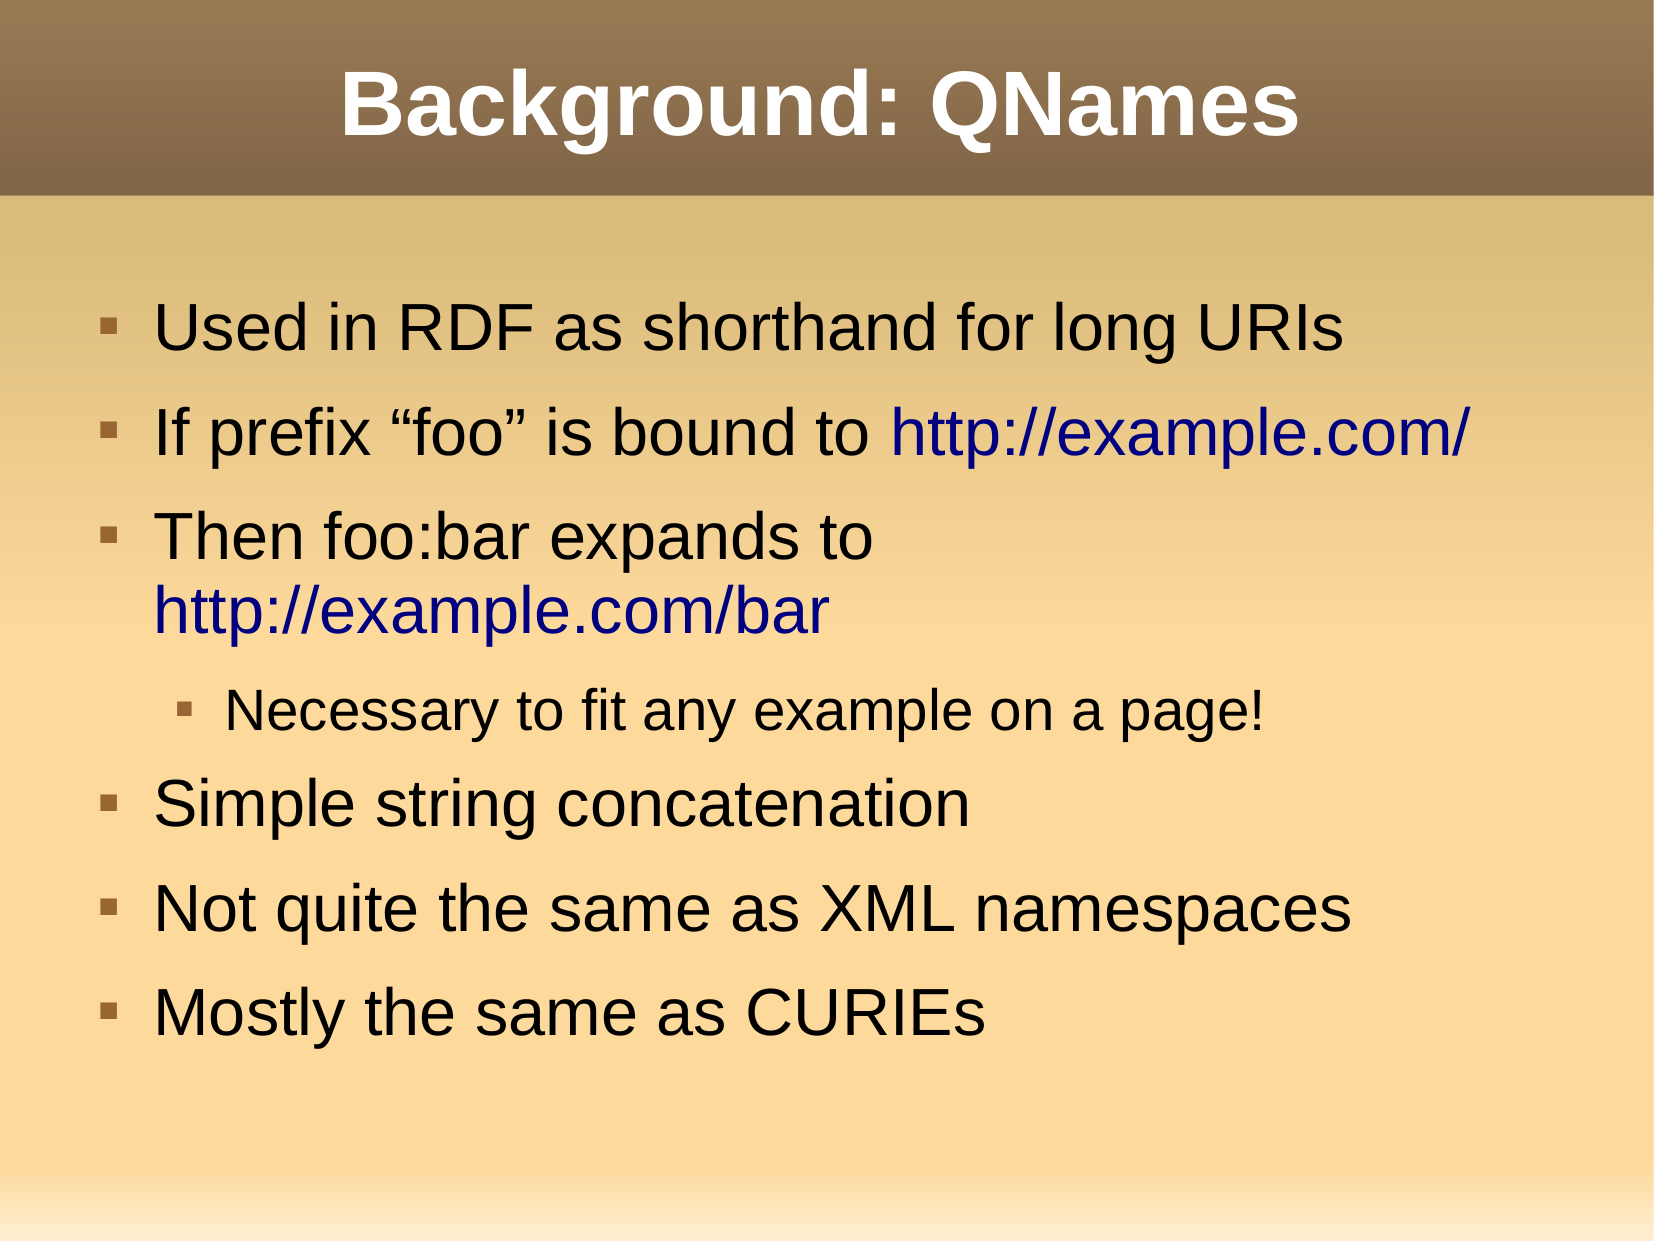

# Background: QNames
Used in RDF as shorthand for long URIs
If prefix “foo” is bound to http://example.com/
Then foo:bar expands to http://example.com/bar
Necessary to fit any example on a page!
Simple string concatenation
Not quite the same as XML namespaces
Mostly the same as CURIEs